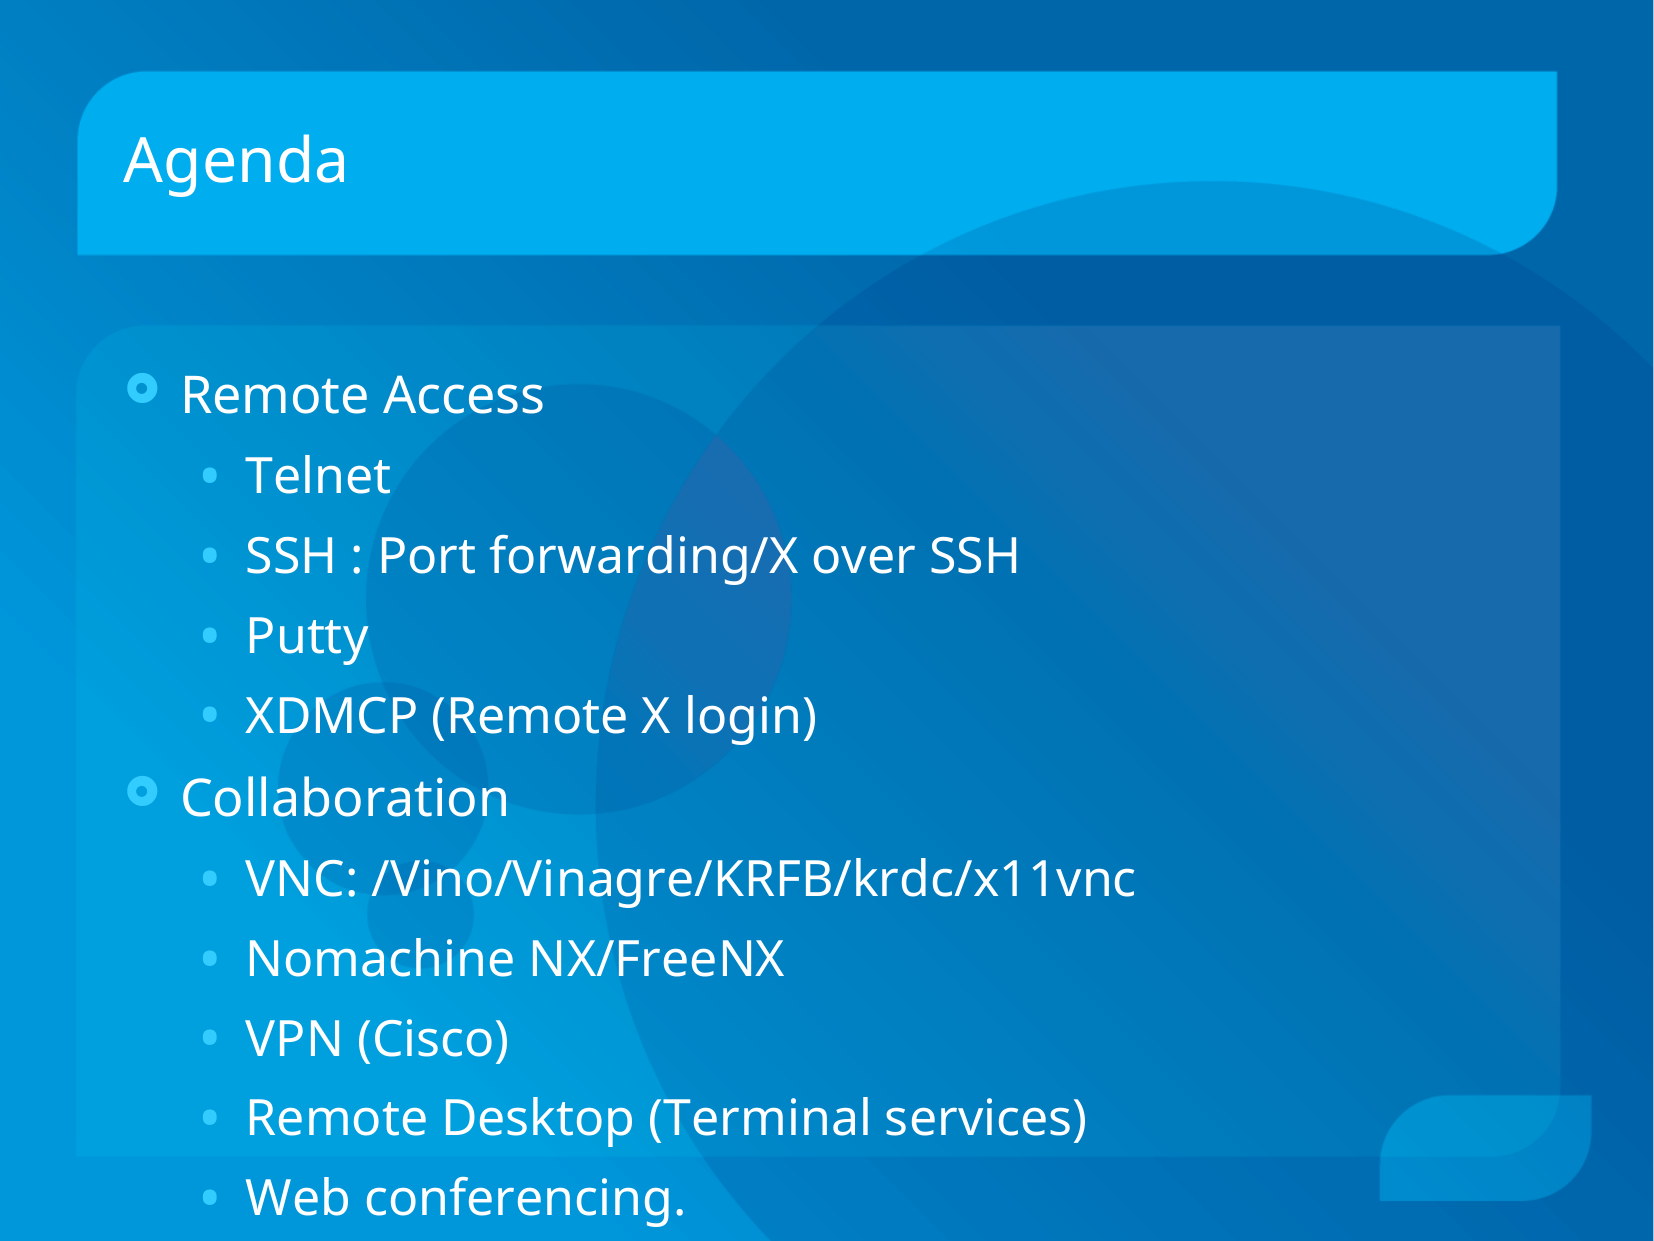

# Agenda
Remote Access
Telnet
SSH : Port forwarding/X over SSH
Putty
XDMCP (Remote X login)
Collaboration
VNC: /Vino/Vinagre/KRFB/krdc/x11vnc
Nomachine NX/FreeNX
VPN (Cisco)
Remote Desktop (Terminal services)
Web conferencing.